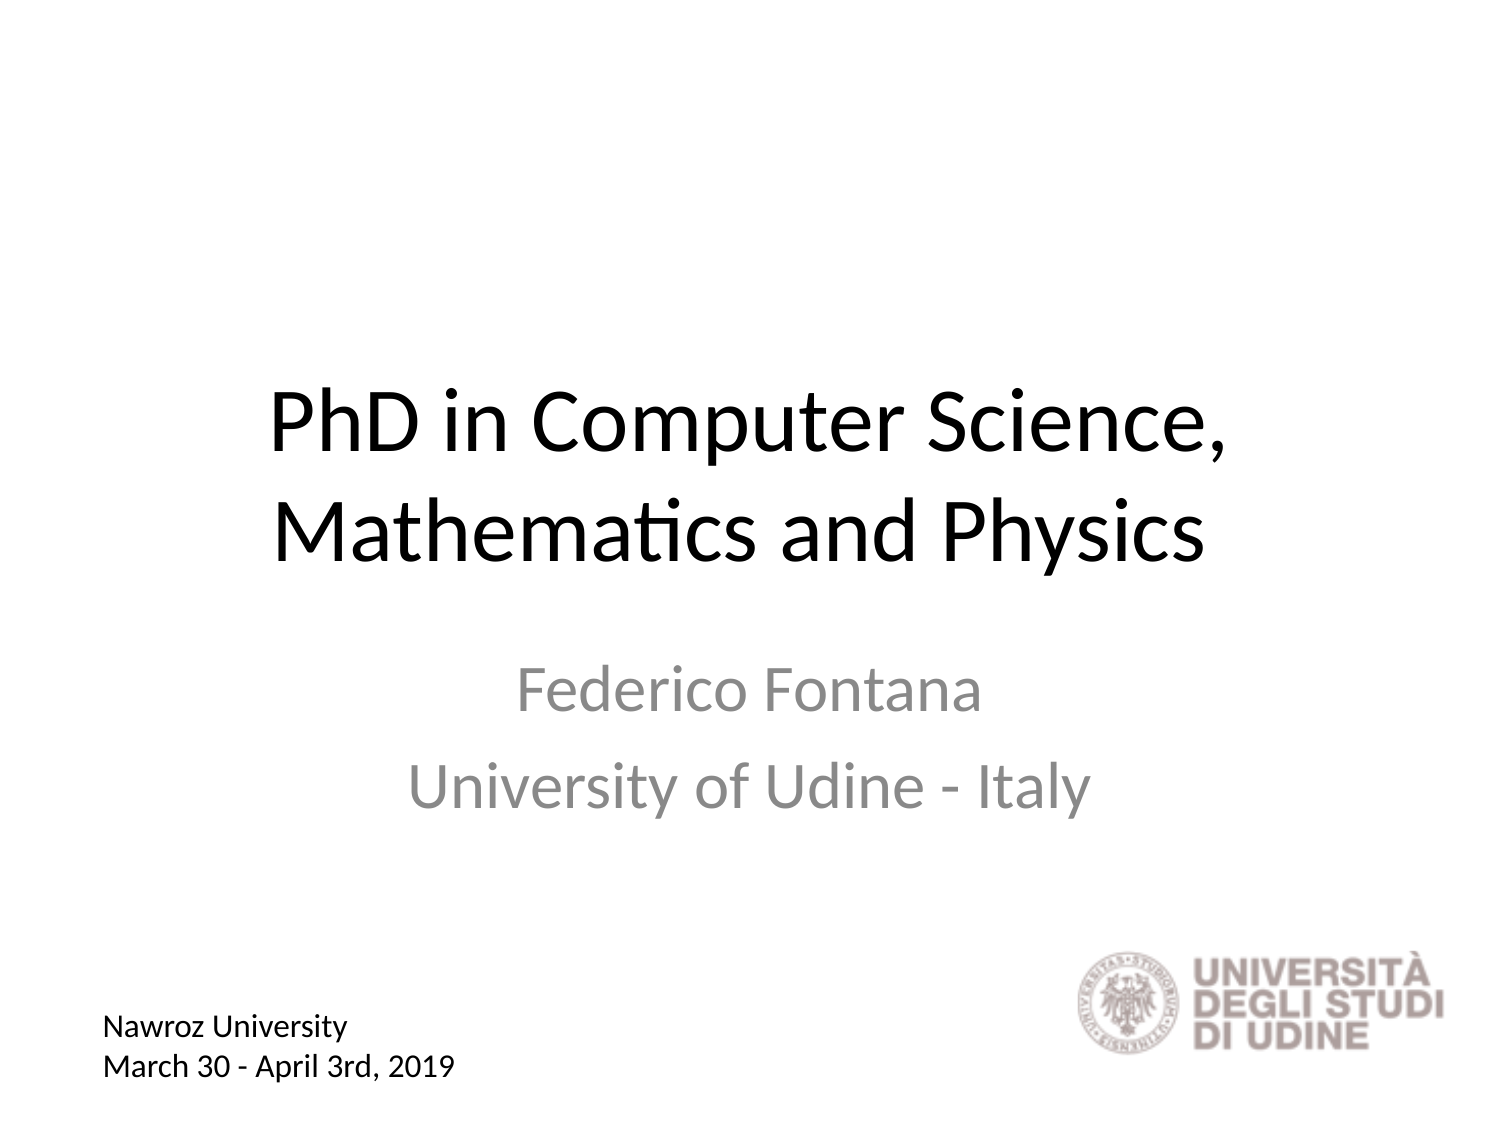

# PhD in Computer Science, Mathematics and Physics
Federico Fontana
University of Udine - Italy
Nawroz University
March 30 - April 3rd, 2019